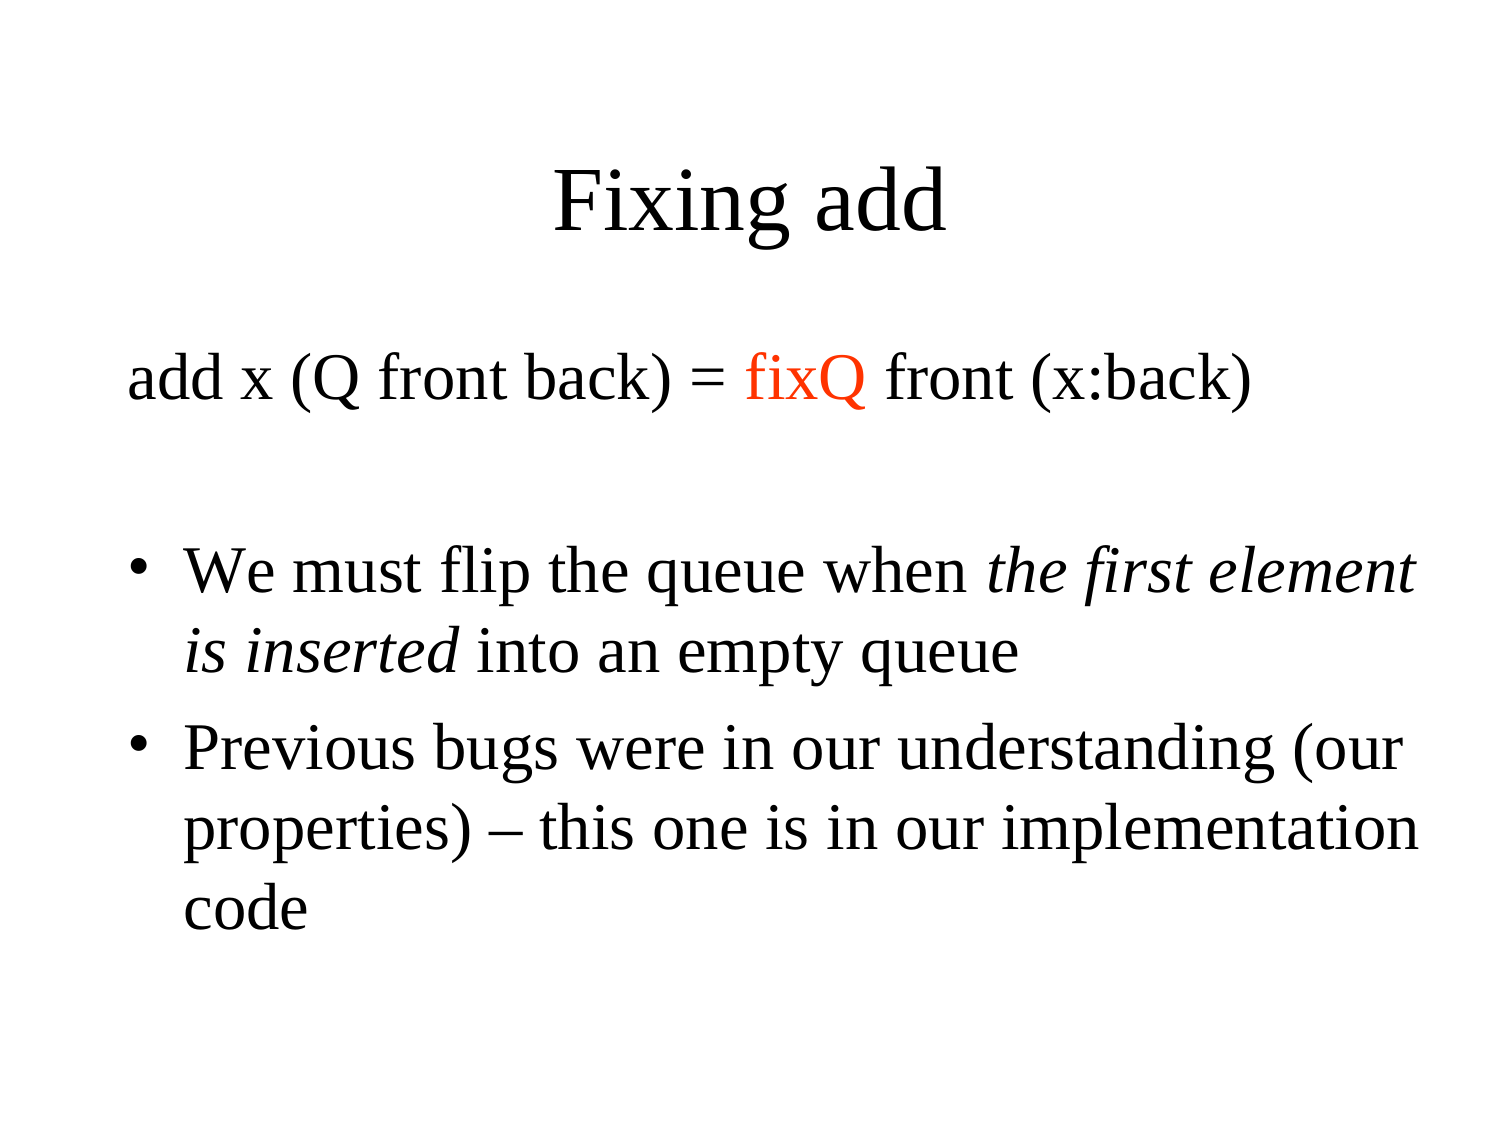

# Fixing add
add x (Q front back) = fixQ front (x:back)
We must flip the queue when the first element is inserted into an empty queue
Previous bugs were in our understanding (our properties) – this one is in our implementation code